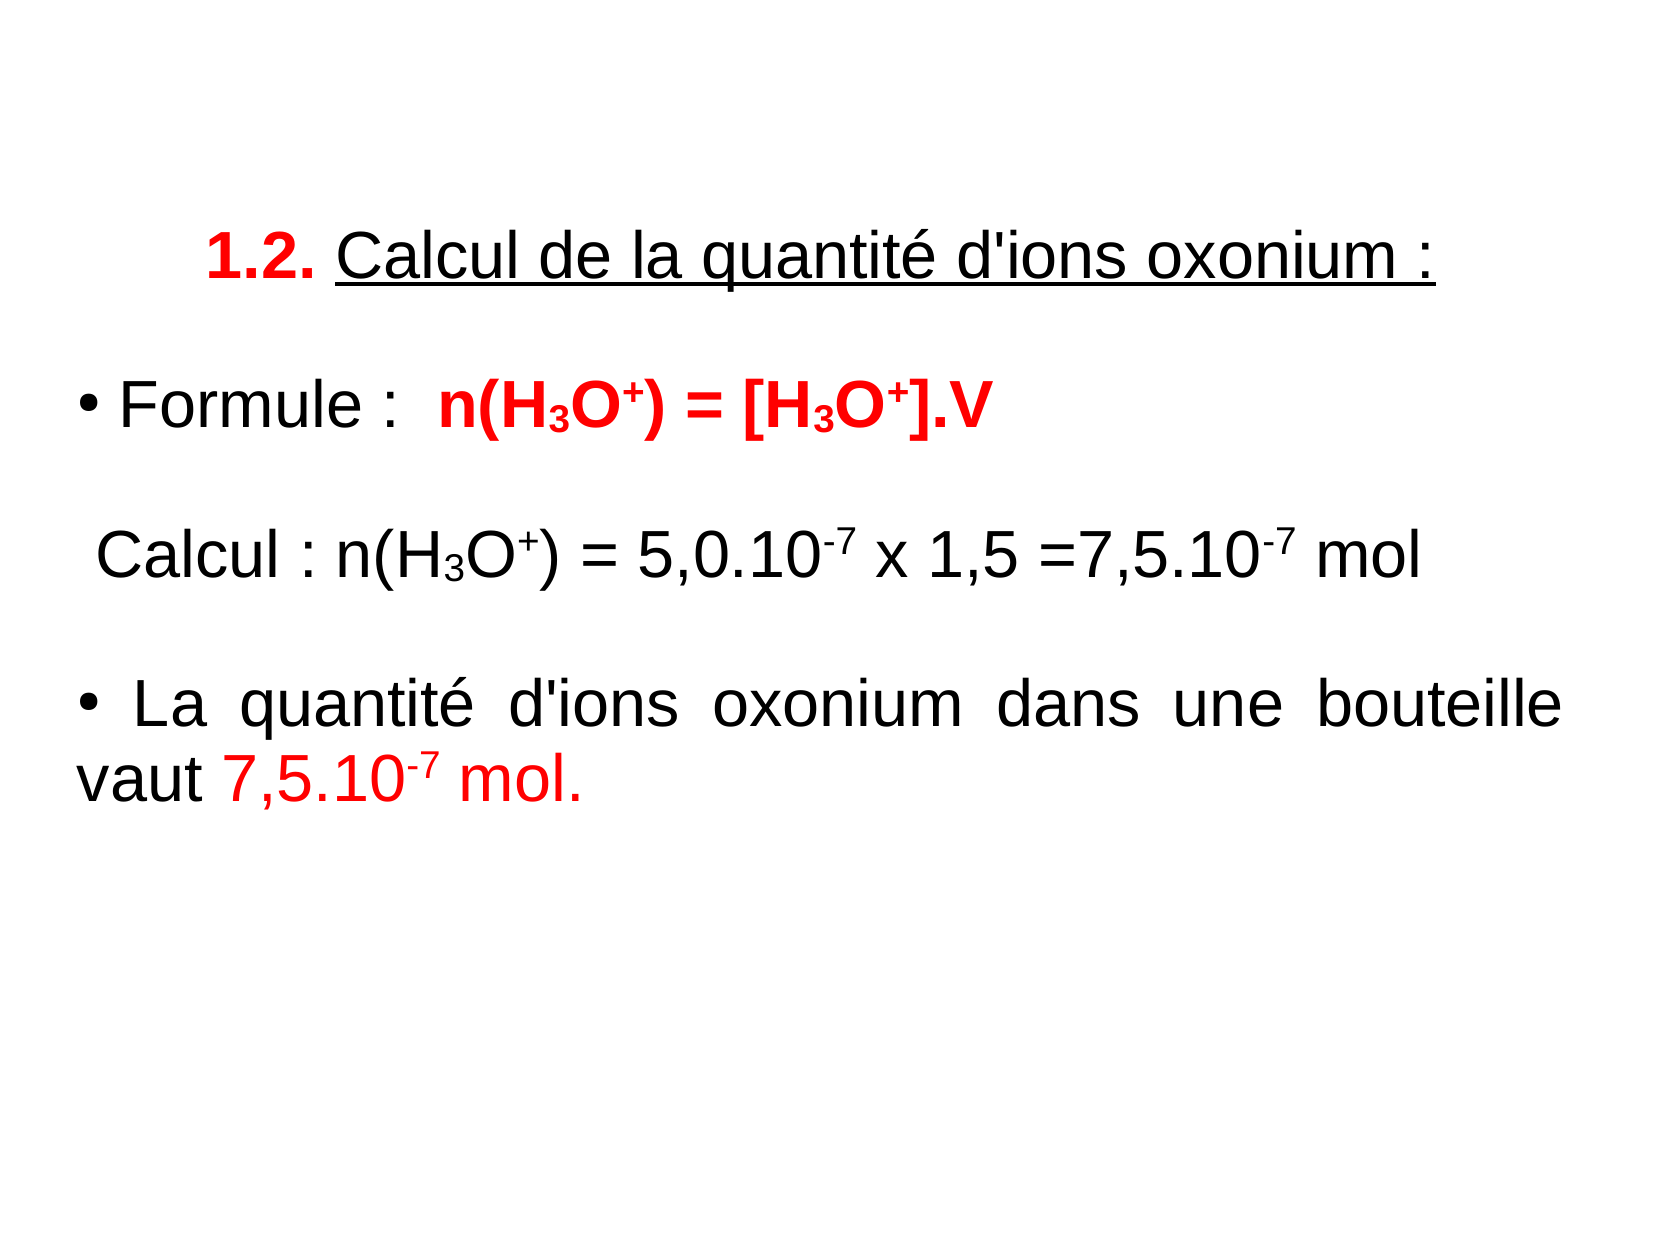

# 1.2. Calcul de la quantité d'ions oxonium :
 Formule : n(H3O+) = [H3O+].V
 Calcul : n(H3O+) = 5,0.10-7 x 1,5 =7,5.10-7 mol
 La quantité d'ions oxonium dans une bouteille vaut 7,5.10-7 mol.